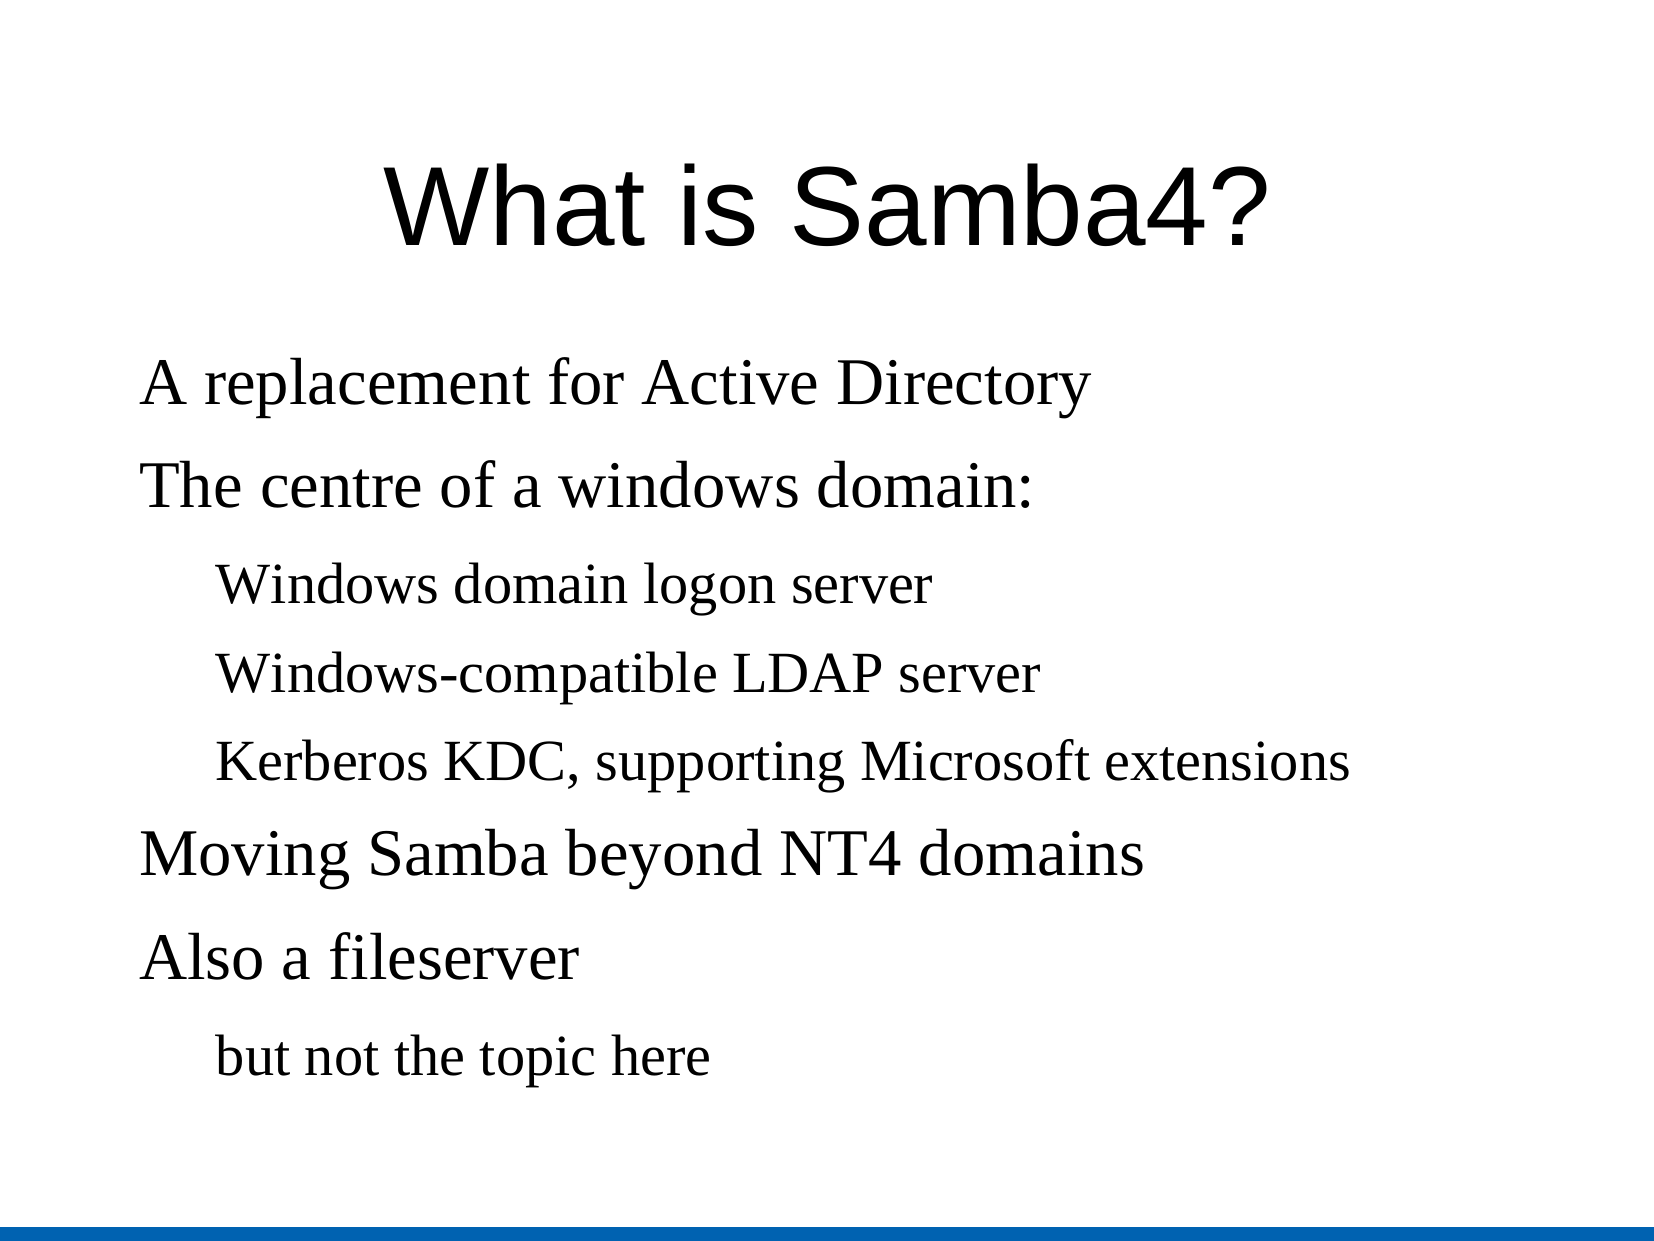

# What is Samba4?
A replacement for Active Directory
The centre of a windows domain:
Windows domain logon server
Windows-compatible LDAP server
Kerberos KDC, supporting Microsoft extensions
Moving Samba beyond NT4 domains
Also a fileserver
but not the topic here